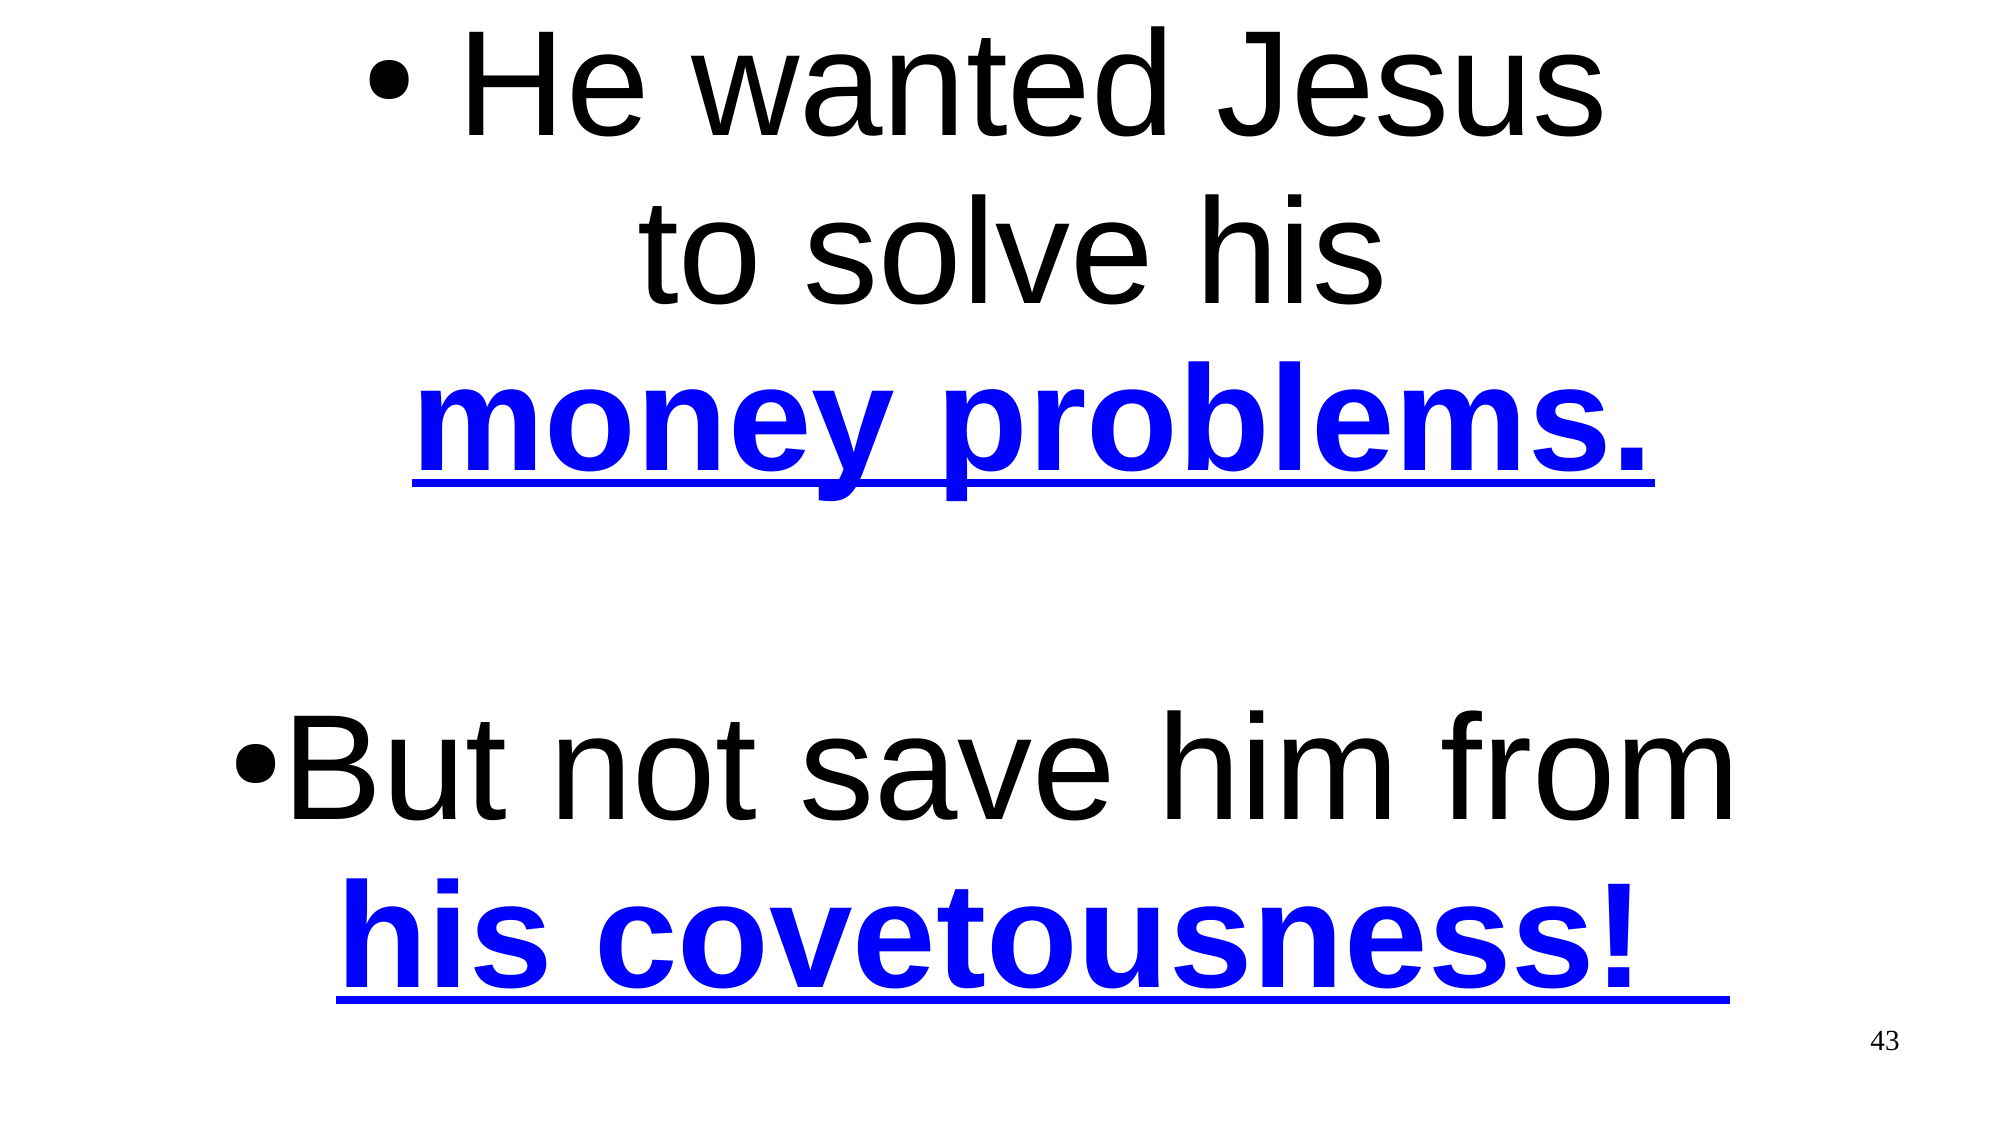

# He wanted Jesus to solve his money problems.
But not save him from
his covetousness!
43